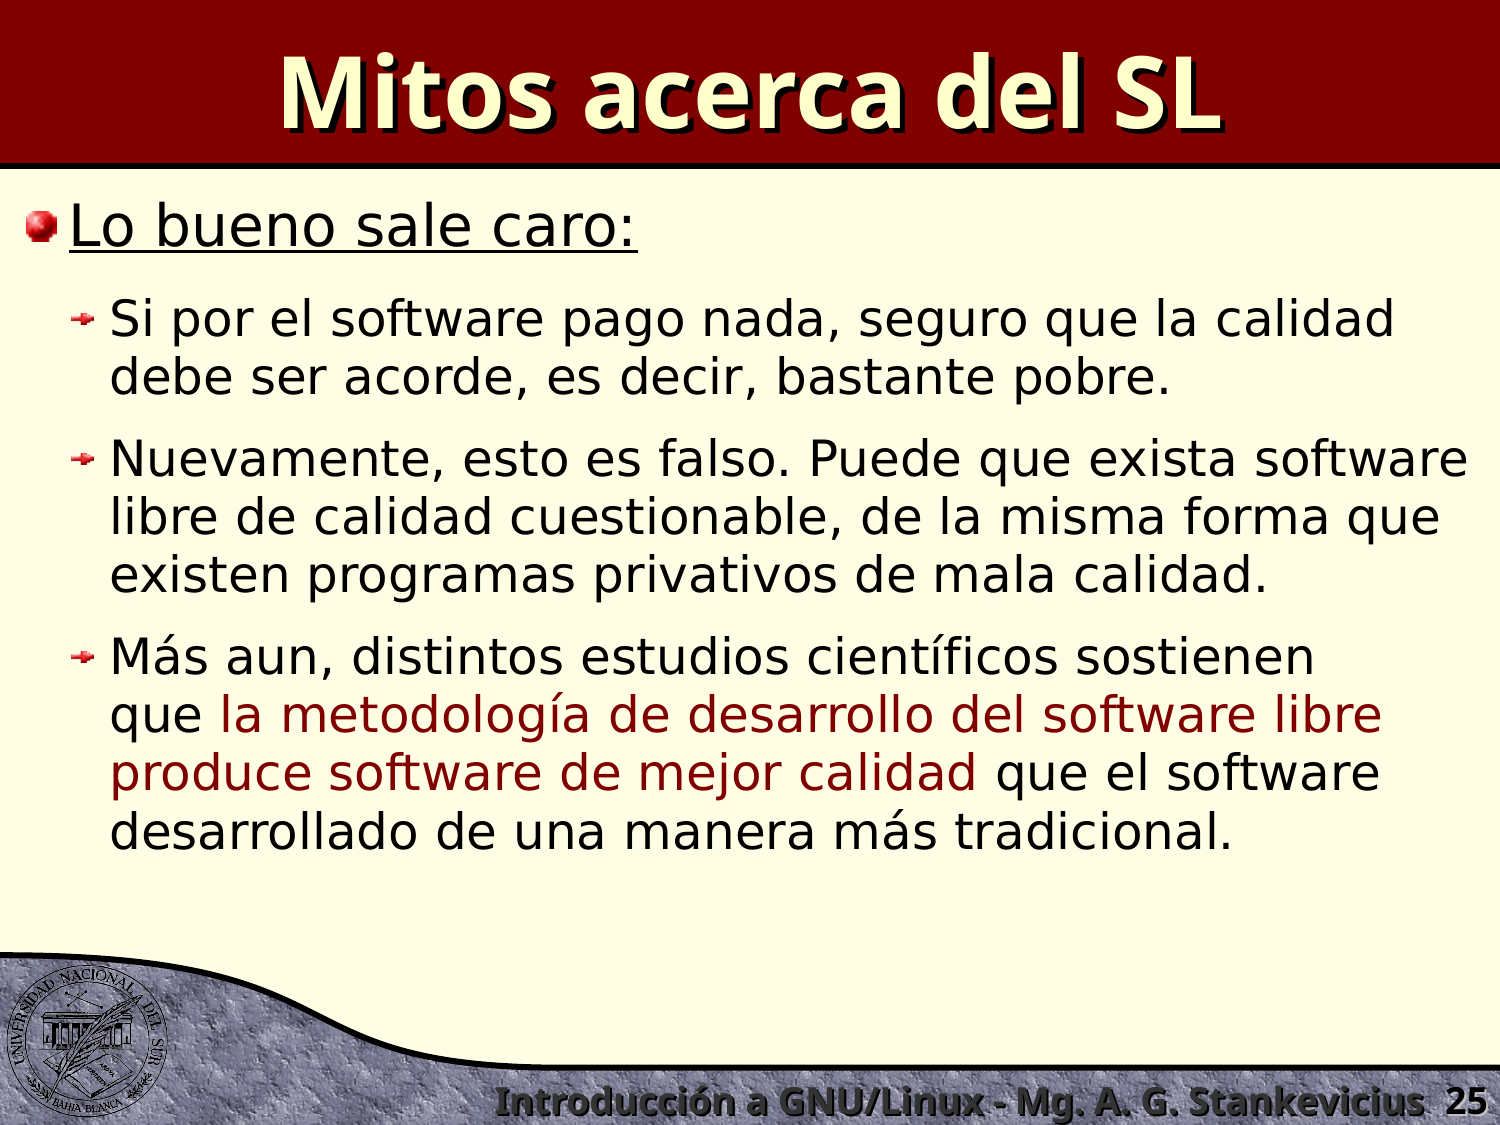

# Mitos acerca del SL
Lo bueno sale caro:
Si por el software pago nada, seguro que la calidad debe ser acorde, es decir, bastante pobre.
Nuevamente, esto es falso. Puede que exista software libre de calidad cuestionable, de la misma forma que existen programas privativos de mala calidad.
Más aun, distintos estudios científicos sostienen
que la metodología de desarrollo del software libre produce software de mejor calidad que el software desarrollado de una manera más tradicional.
25